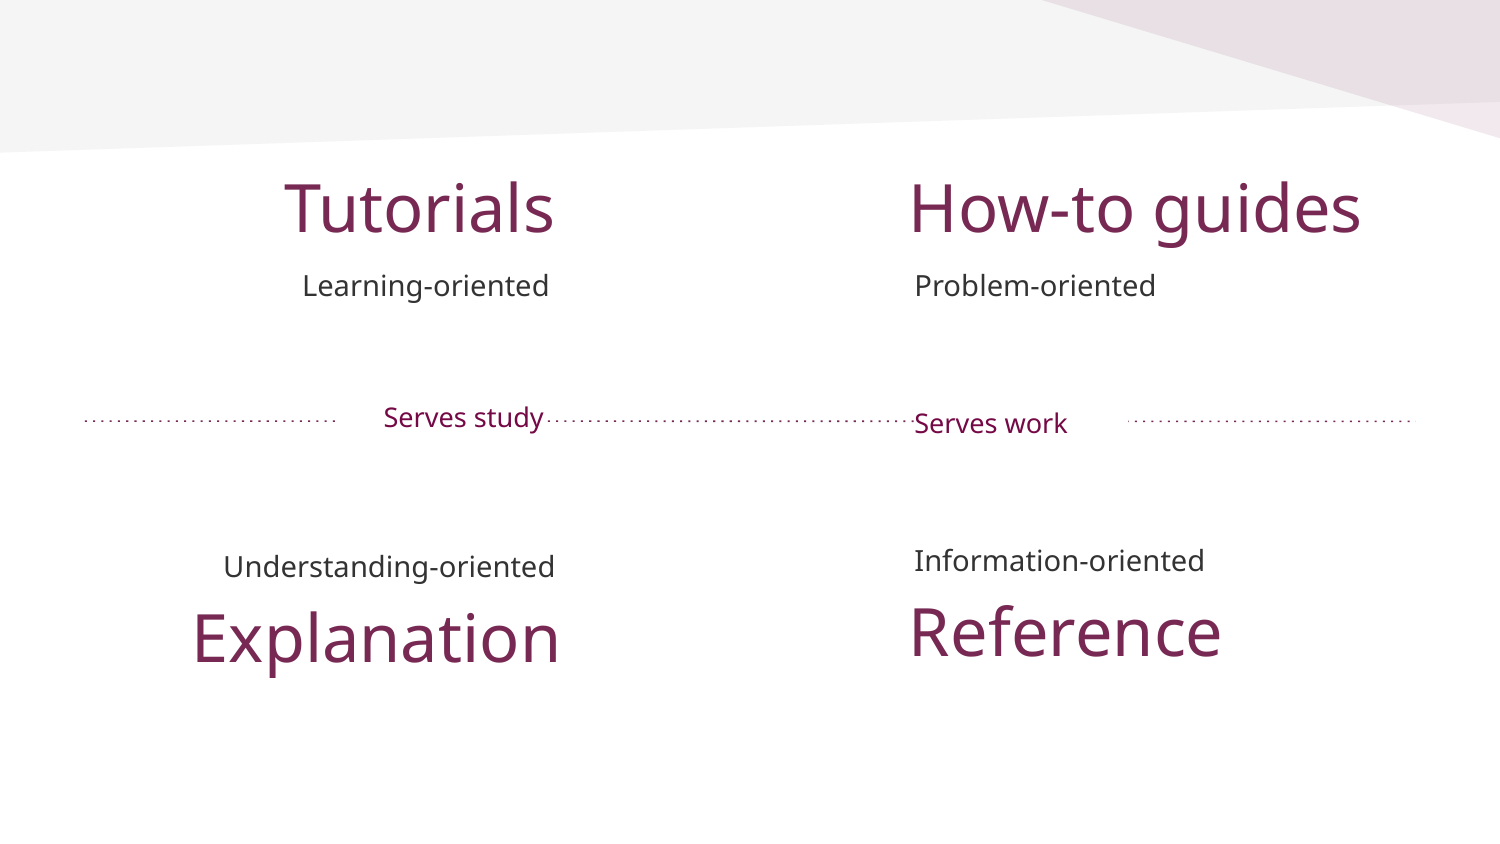

Tutorials
How-to guides
Learning-oriented
Problem-oriented
Serves study
Serves work
Information-oriented
Understanding-oriented
Reference
Explanation